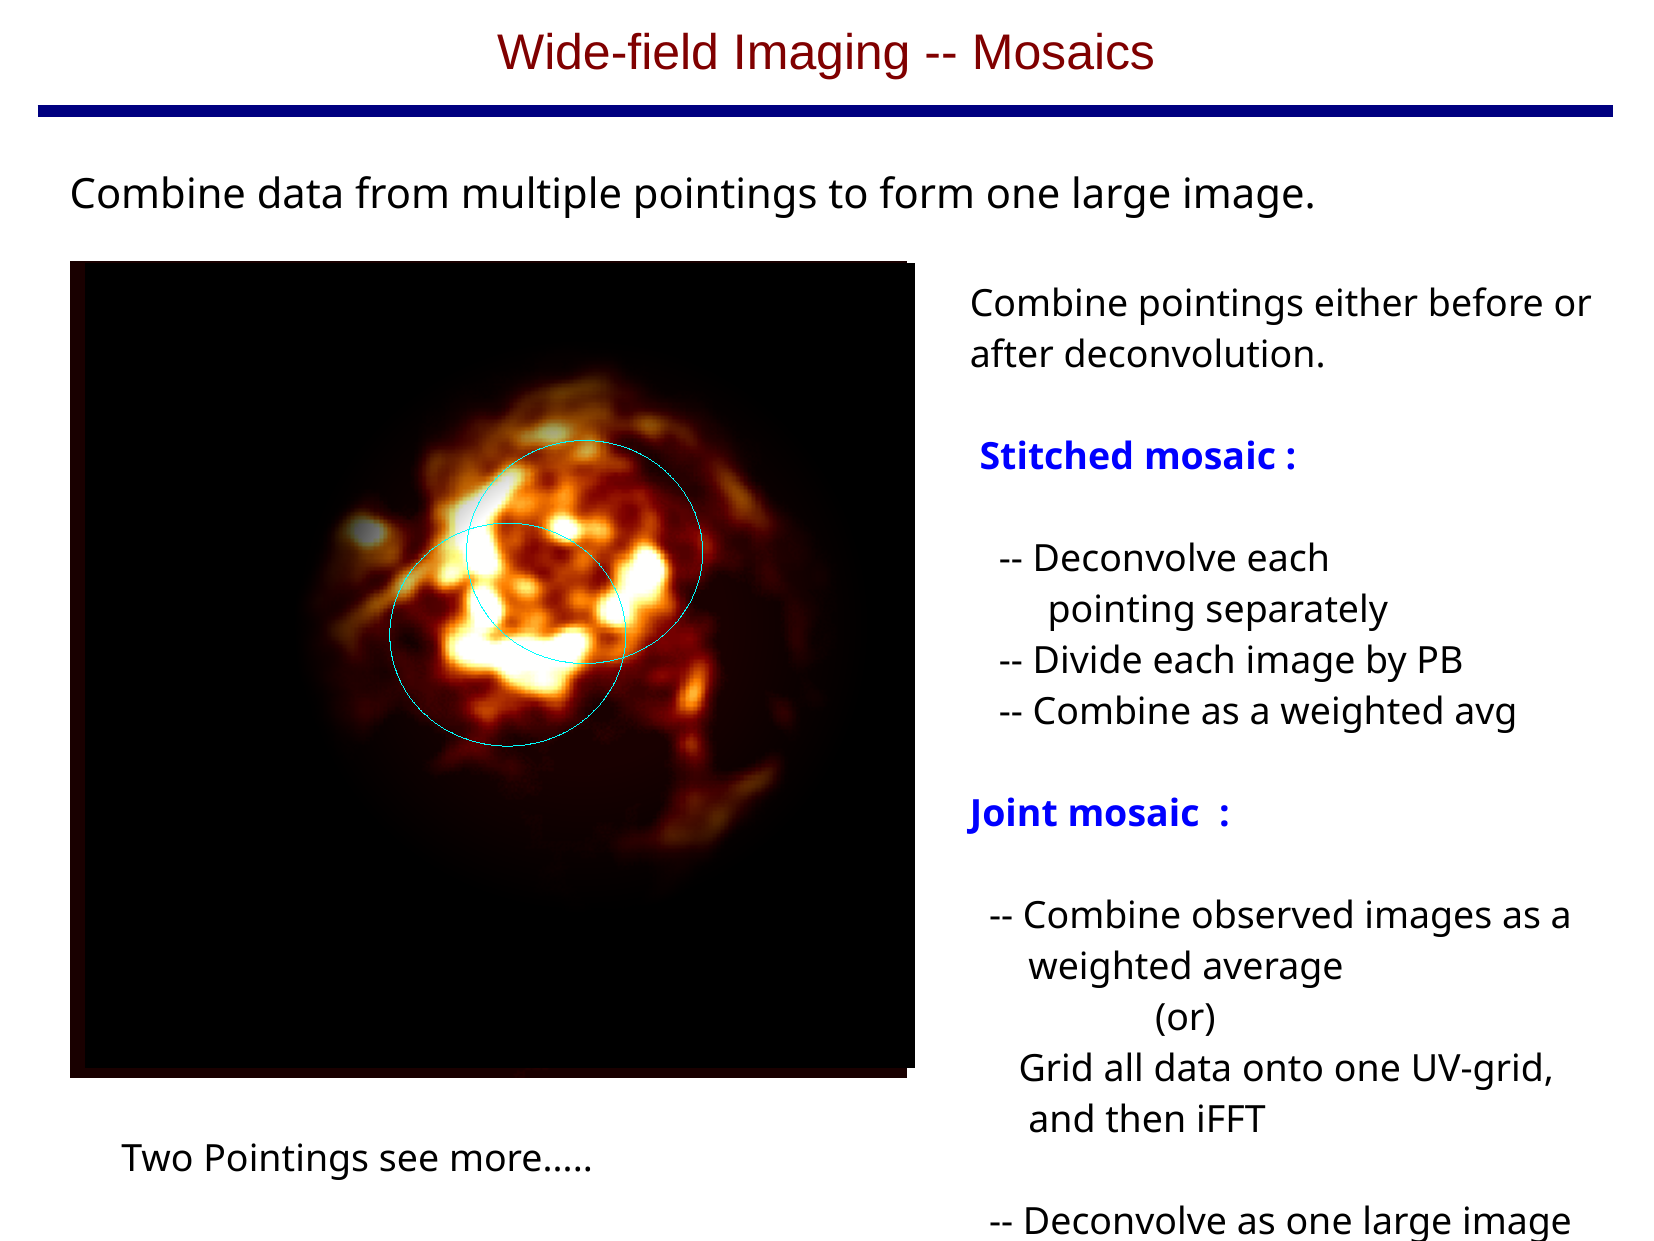

# Wide-field Imaging -- Mosaics
Combine data from multiple pointings to form one large image.
Combine pointings either before or after deconvolution.
 Stitched mosaic :
 -- Deconvolve each
 pointing separately
 -- Divide each image by PB
 -- Combine as a weighted avg
Joint mosaic :
 -- Combine observed images as a
 weighted average
 (or)
 Grid all data onto one UV-grid,
 and then iFFT
 -- Deconvolve as one large image
Two Pointings see more.....